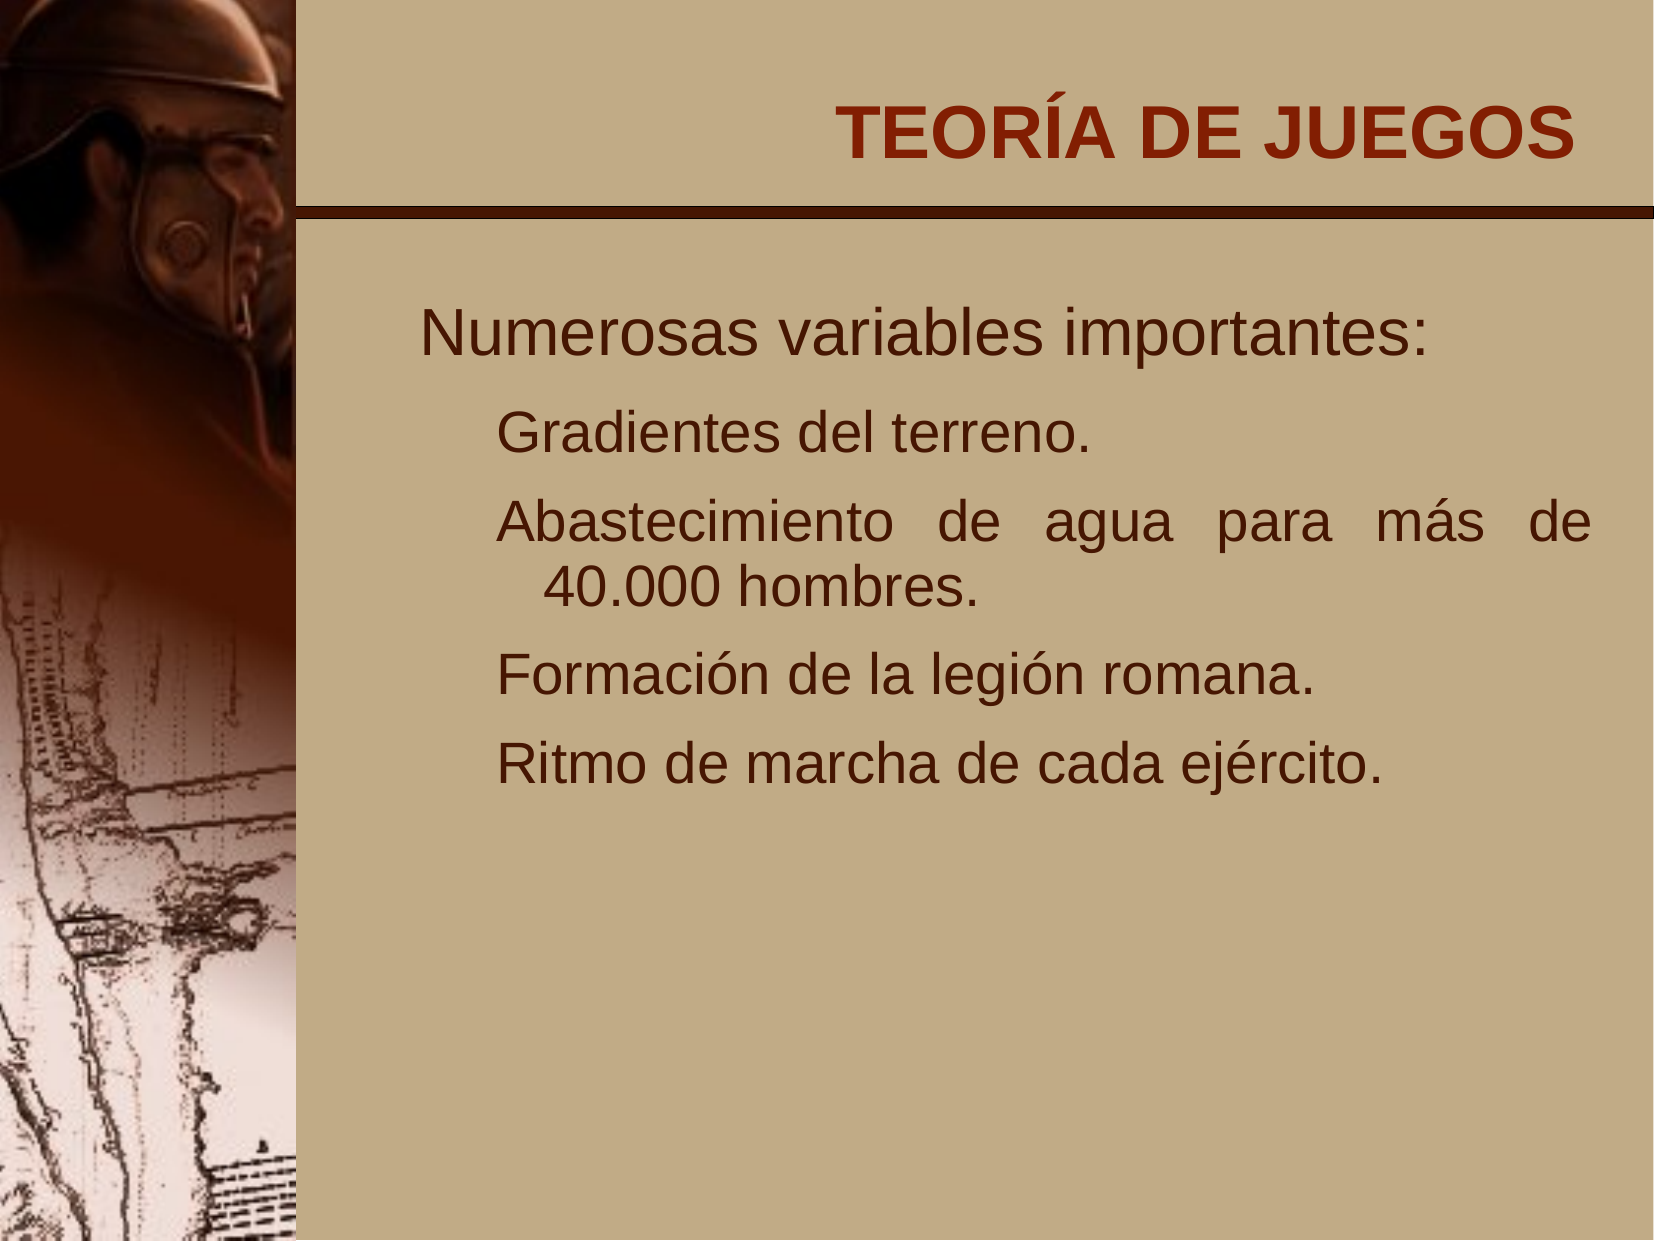

# TEORÍA DE JUEGOS
Numerosas variables importantes:
Gradientes del terreno.
Abastecimiento de agua para más de 40.000 hombres.
Formación de la legión romana.
Ritmo de marcha de cada ejército.